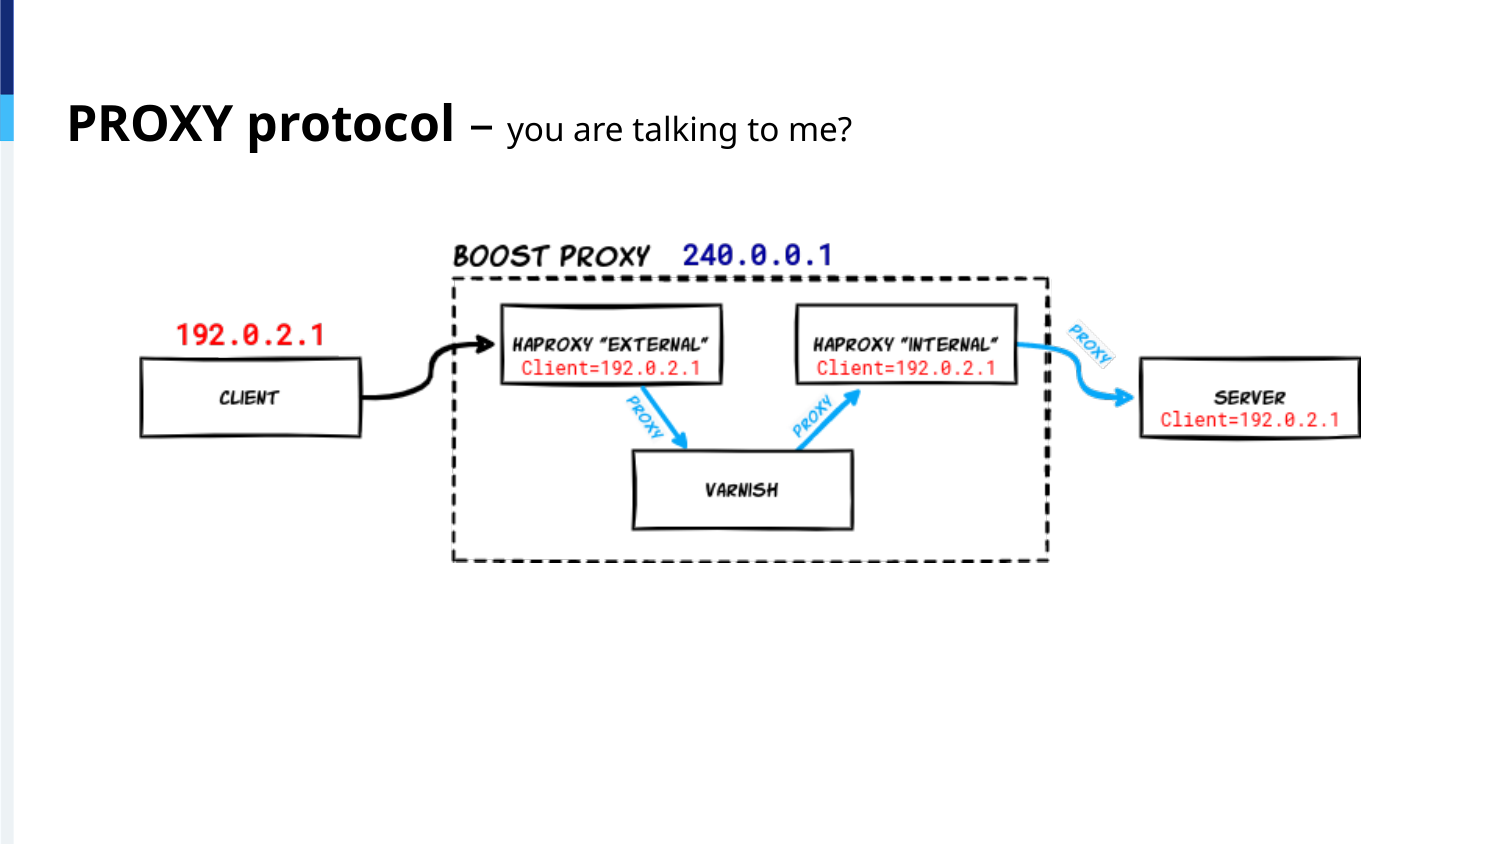

# PROXY protocol – you are talking to me?